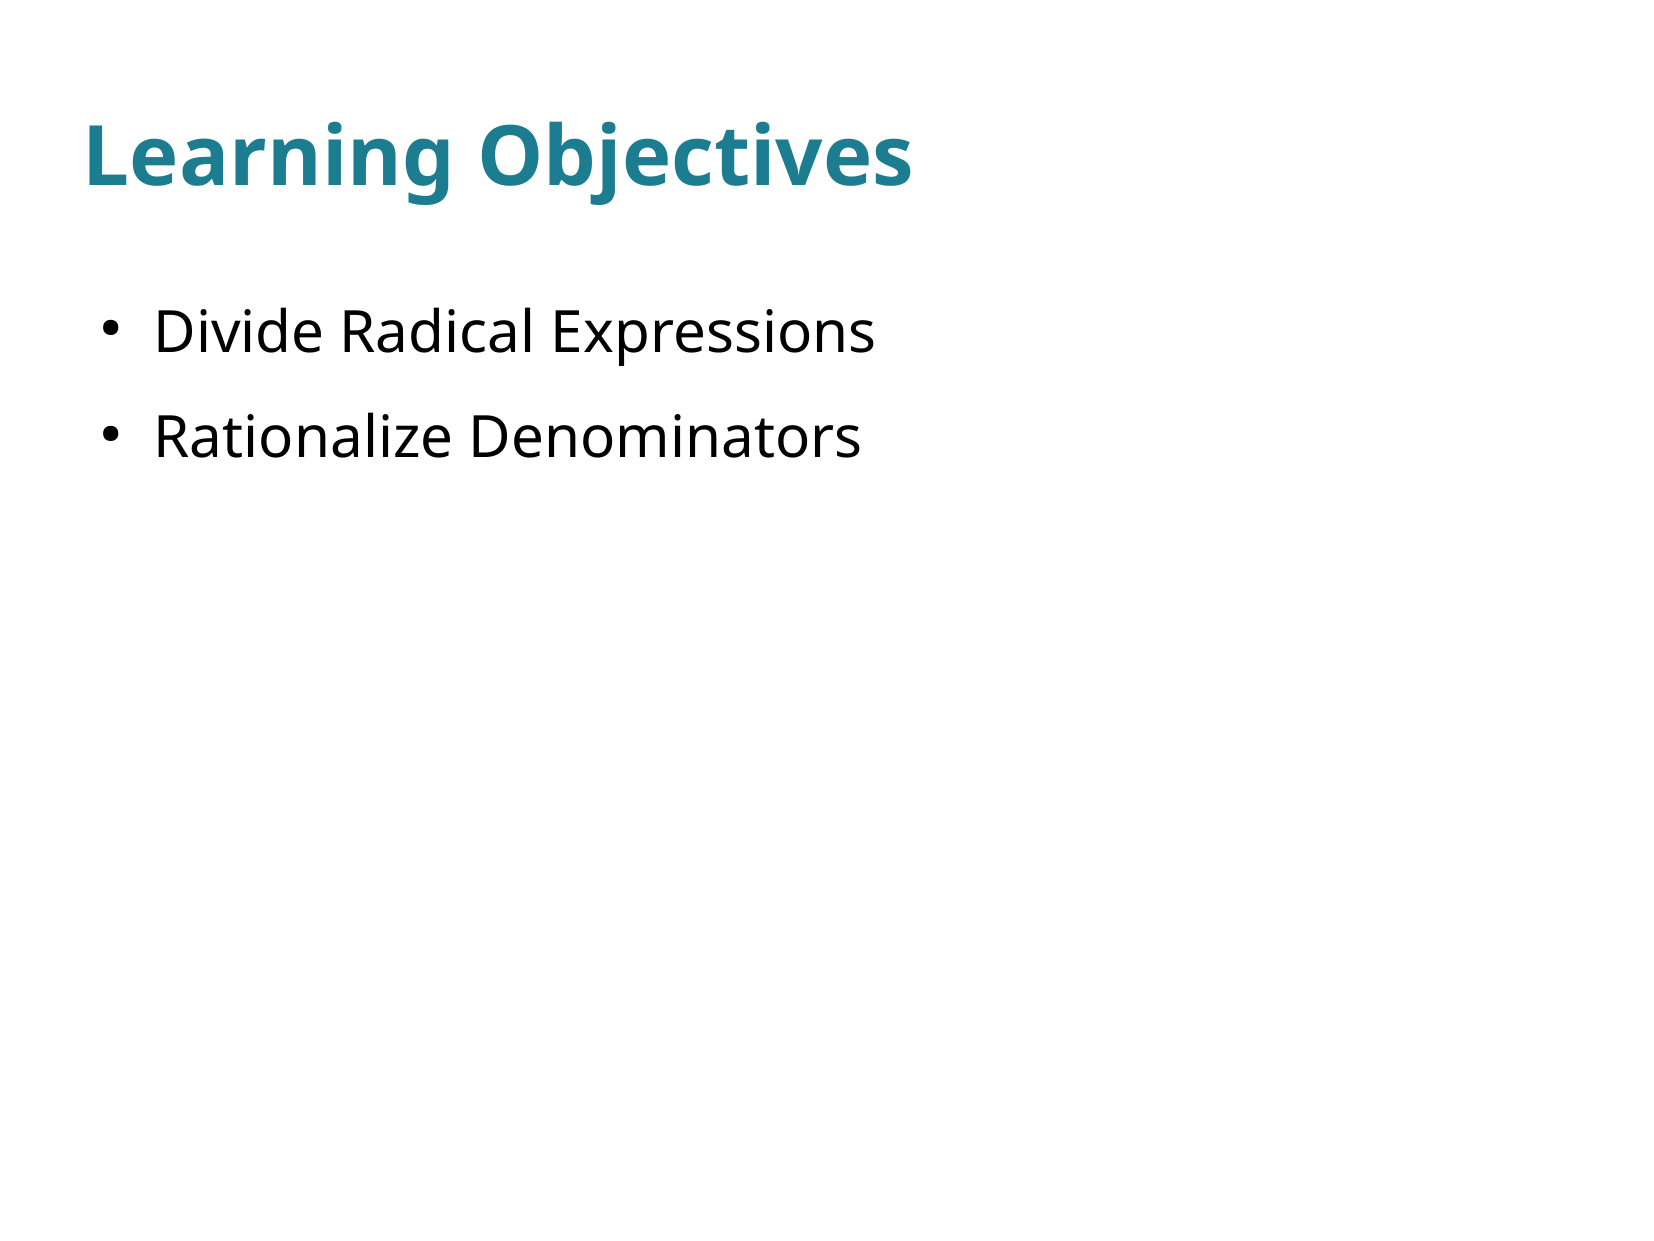

# Learning Objectives
Divide Radical Expressions
Rationalize Denominators